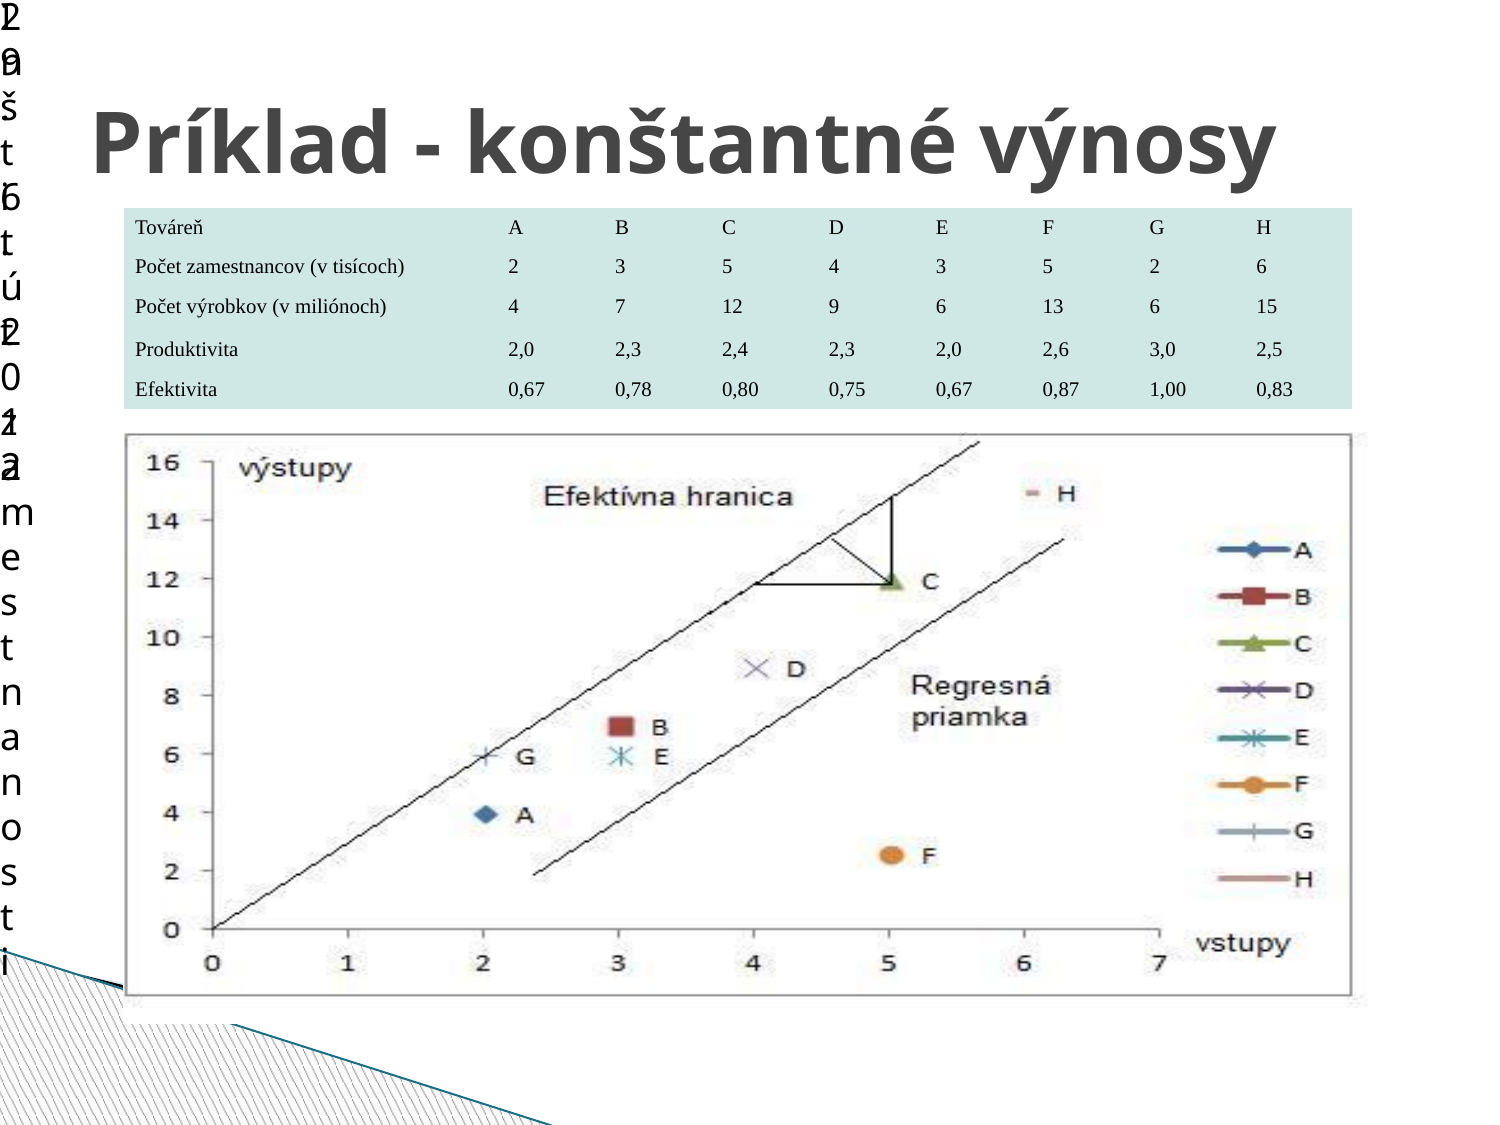

29. 6. 2012
Inštitút zamestnanosti
# Príklad - konštantné výnosy
| Továreň | A | B | C | D | E | F | G | H |
| --- | --- | --- | --- | --- | --- | --- | --- | --- |
| Počet zamestnancov (v tisícoch) | 2 | 3 | 5 | 4 | 3 | 5 | 2 | 6 |
| Počet výrobkov (v miliónoch) | 4 | 7 | 12 | 9 | 6 | 13 | 6 | 15 |
| Produktivita | 2,0 | 2,3 | 2,4 | 2,3 | 2,0 | 2,6 | 3,0 | 2,5 |
| Efektivita | 0,67 | 0,78 | 0,80 | 0,75 | 0,67 | 0,87 | 1,00 | 0,83 |